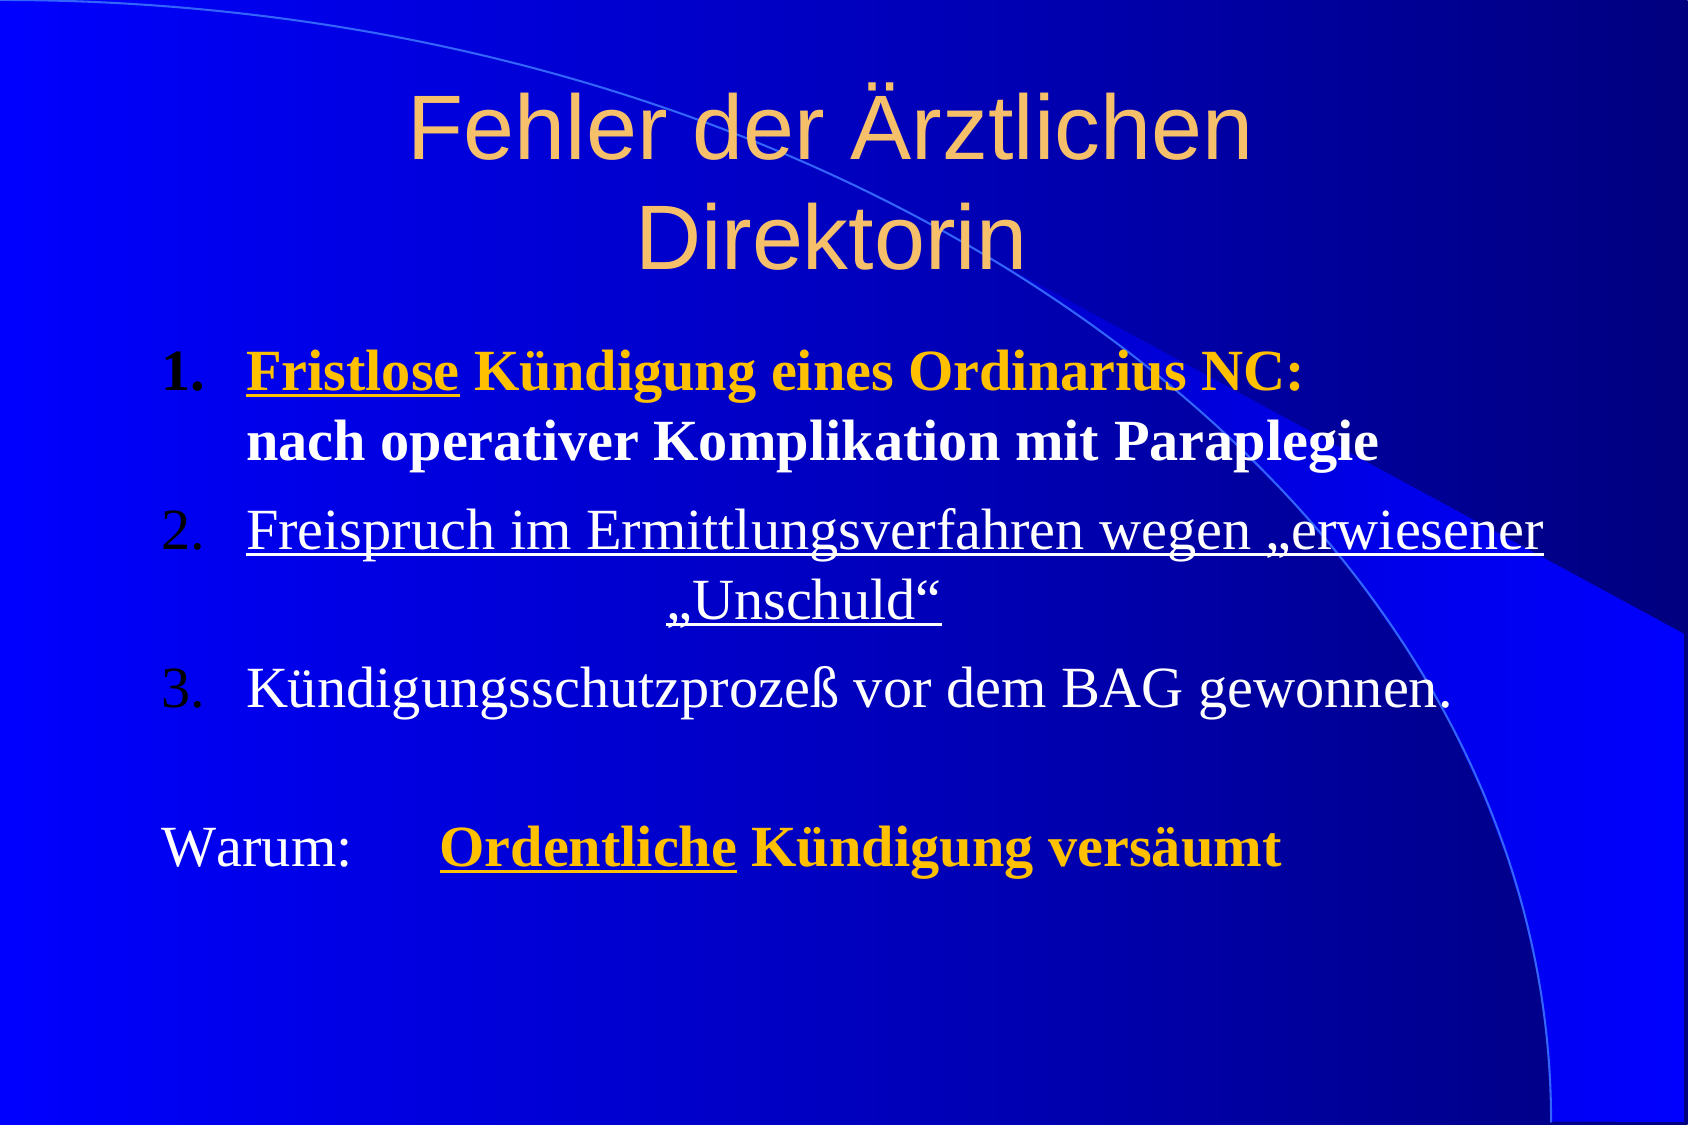

Fehler der Ärztlichen Direktorin
Fristlose Kündigung eines Ordinarius NC:
nach operativer Komplikation mit Paraplegie
Freispruch im Ermittlungsverfahren wegen „erwiesener
 „Unschuld“
Kündigungsschutzprozeß vor dem BAG gewonnen.
Warum: Ordentliche Kündigung versäumt